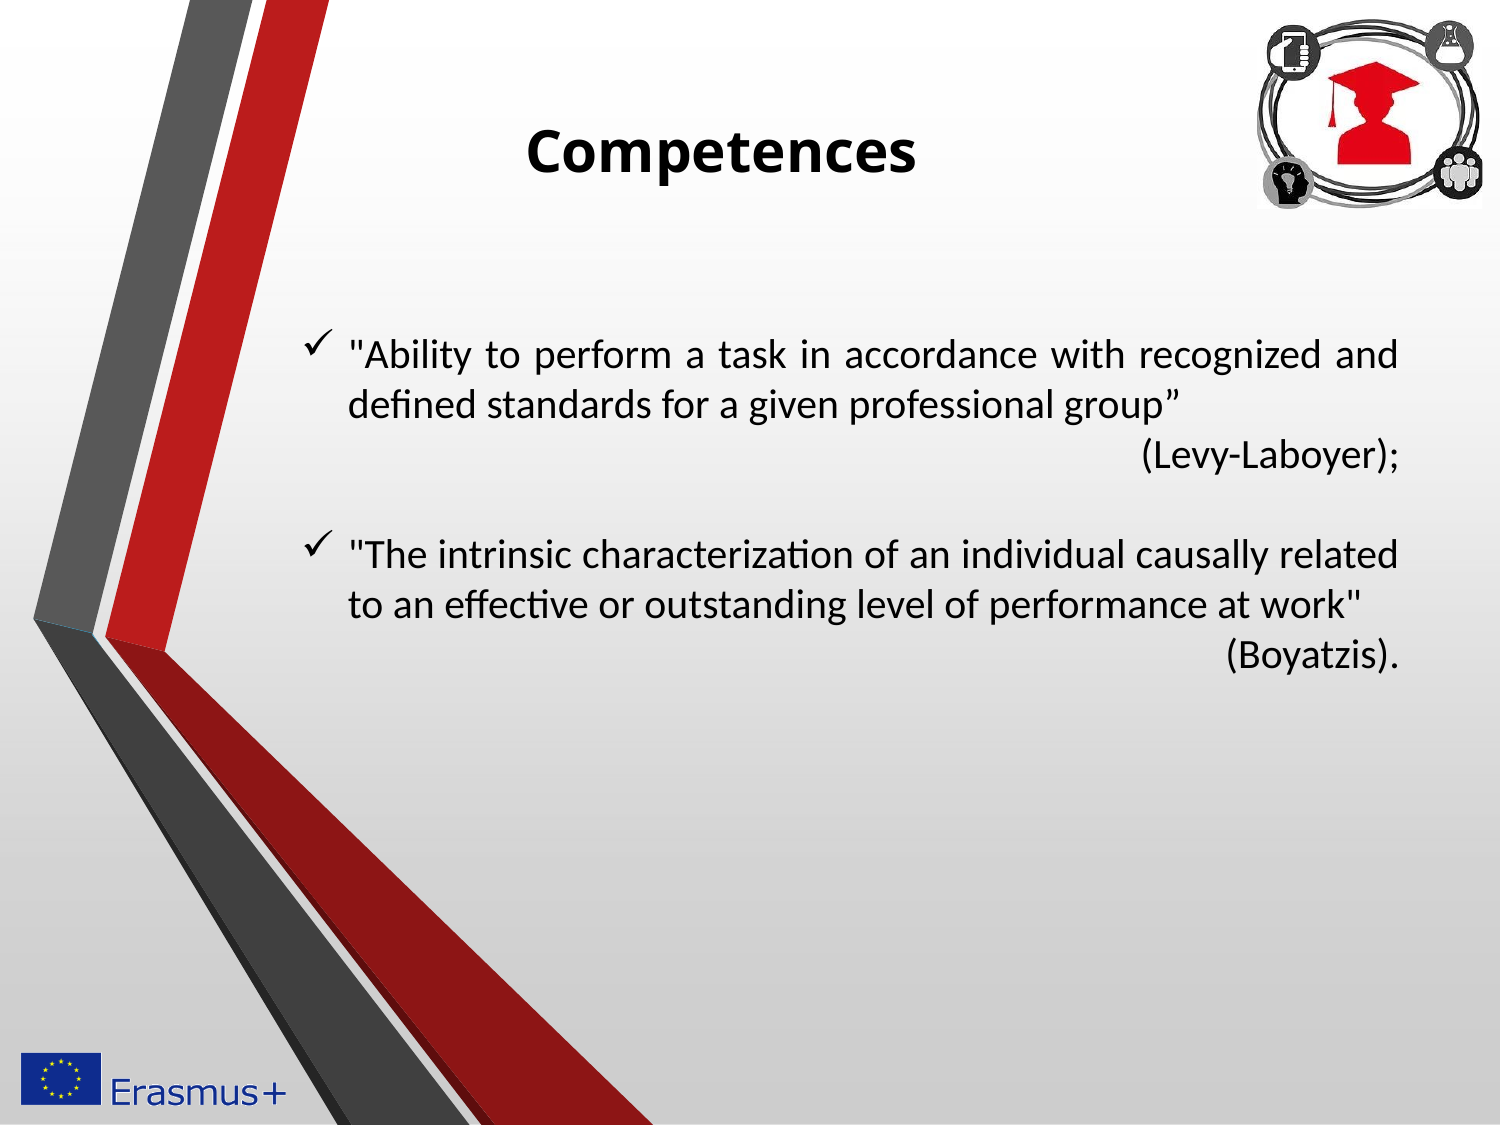

# Competences
"Ability to perform a task in accordance with recognized and defined standards for a given professional group”
(Levy-Laboyer);
"The intrinsic characterization of an individual causally related to an effective or outstanding level of performance at work"
(Boyatzis).